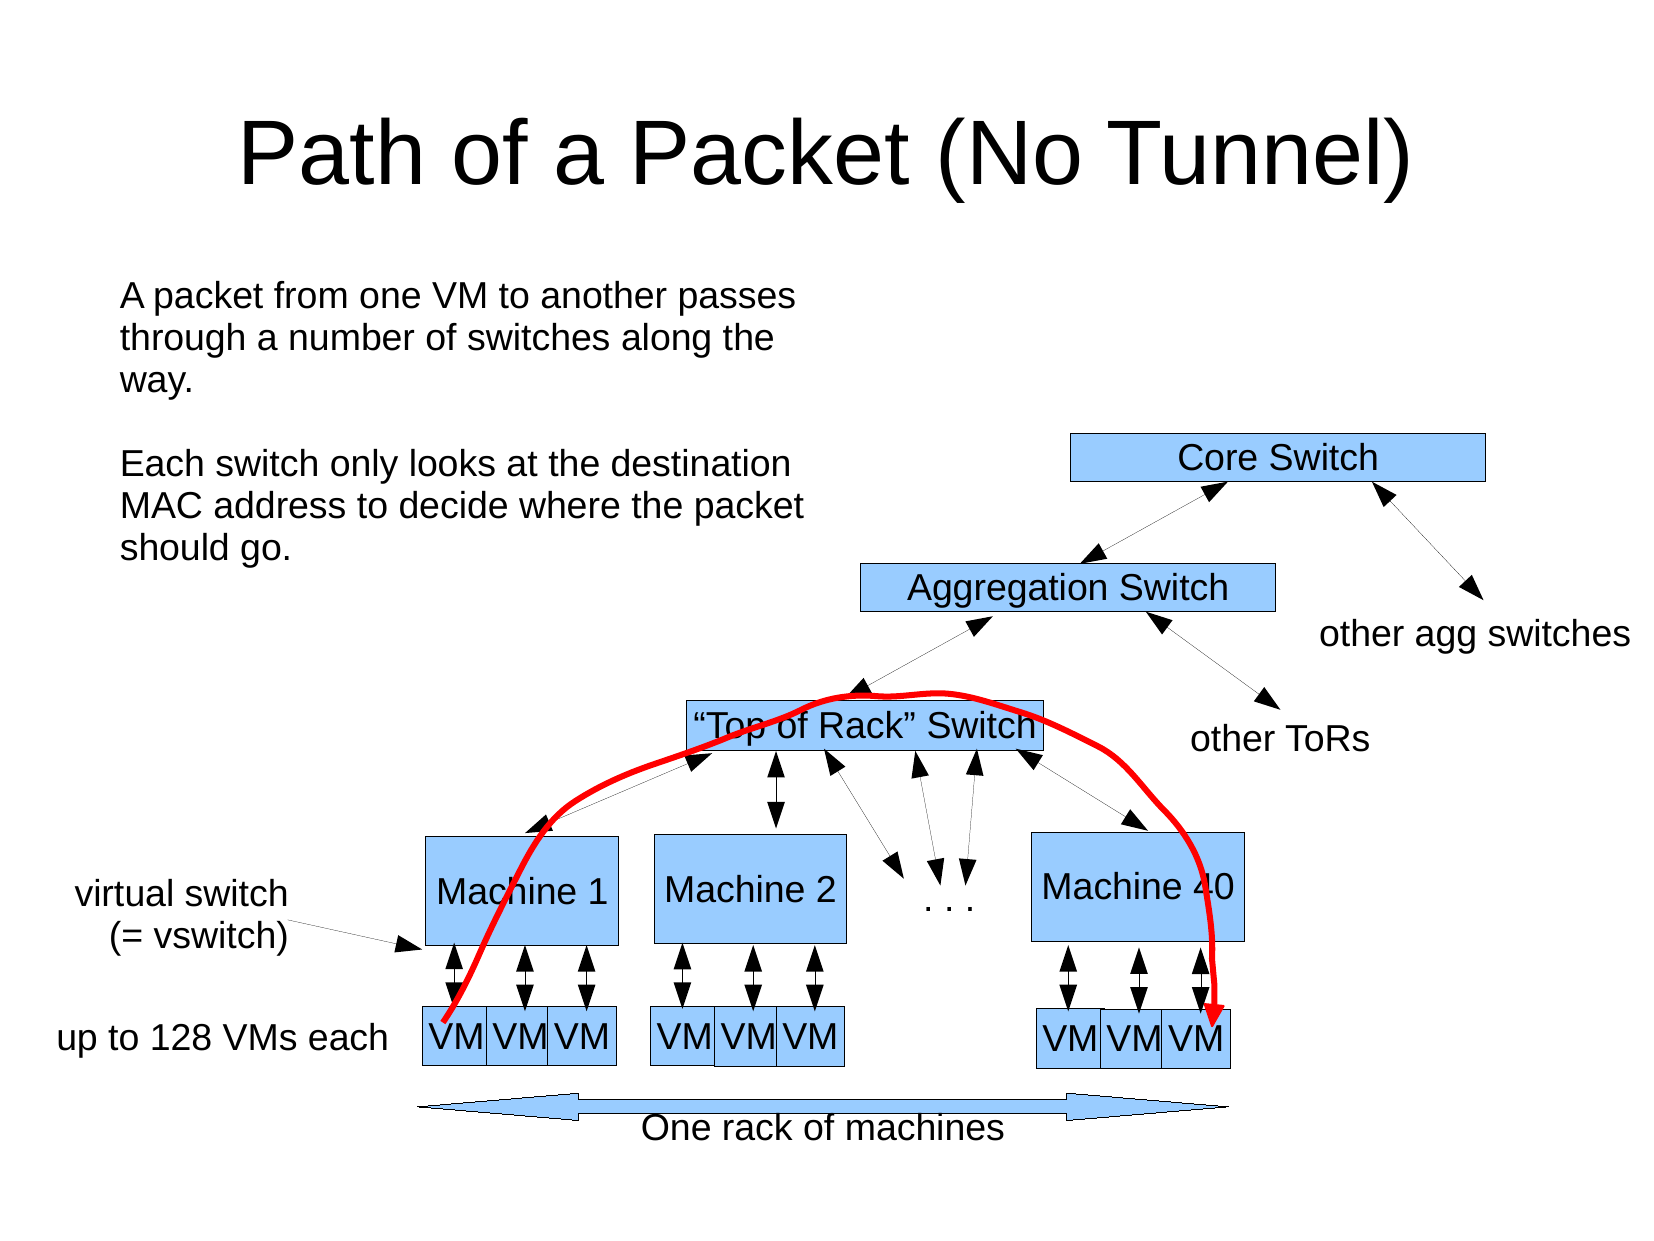

# Path of a Packet (No Tunnel)
A packet from one VM to another passes through a number of switches along the way.
Each switch only looks at the destination MAC address to decide where the packet should go.
Core Switch
Aggregation Switch
other agg switches
“Top of Rack” Switch
other ToRs
Machine 40
Machine 2
Machine 1
virtual switch
(= vswitch)
. . .
VM
VM
VM
VM
VM
VM
up to 128 VMs each
VM
VM
VM
One rack of machines